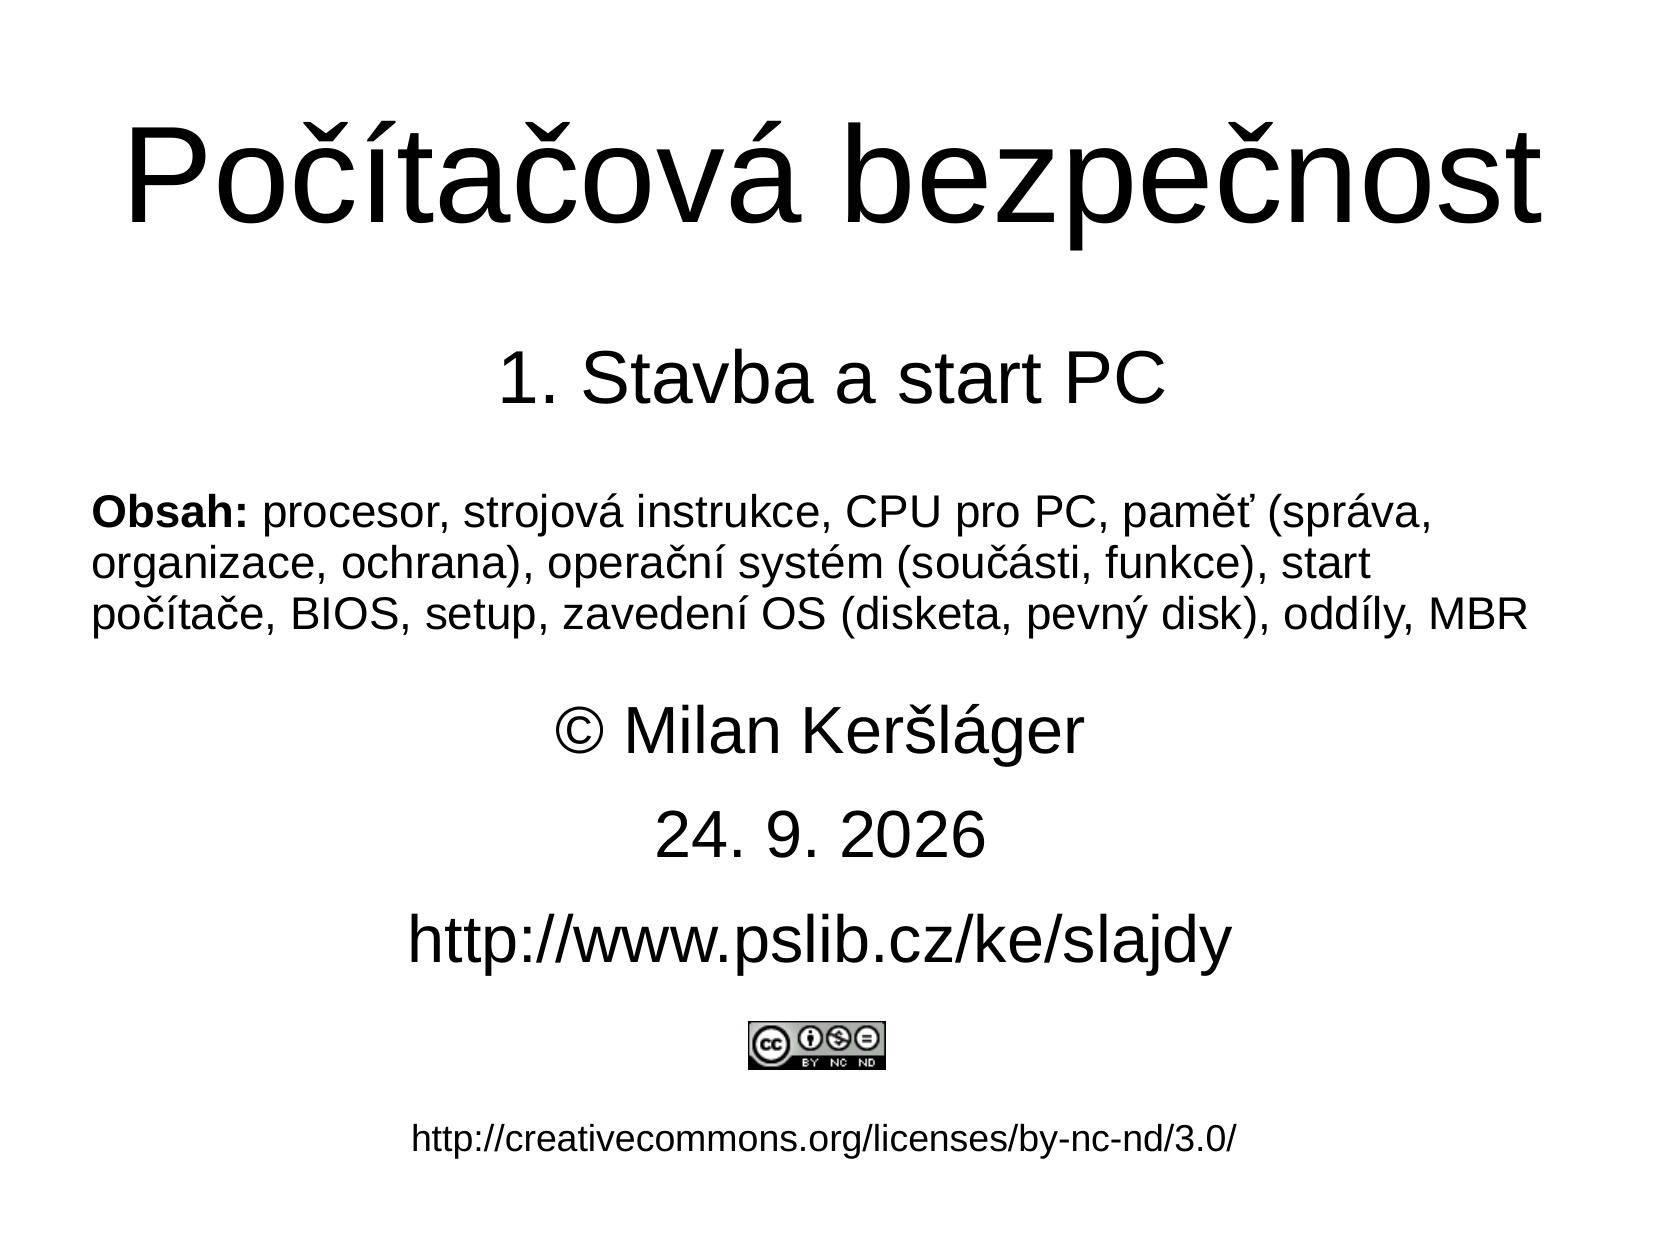

# Počítačová bezpečnost 1. Stavba a start PC
Obsah: procesor, strojová instrukce, CPU pro PC, paměť (správa, organizace, ochrana), operační systém (součásti, funkce), start počítače, BIOS, setup, zavedení OS (disketa, pevný disk), oddíly, MBR
© Milan Keršláger
http://www.pslib.cz/ke/slajdy
http://creativecommons.org/licenses/by-nc-nd/3.0/